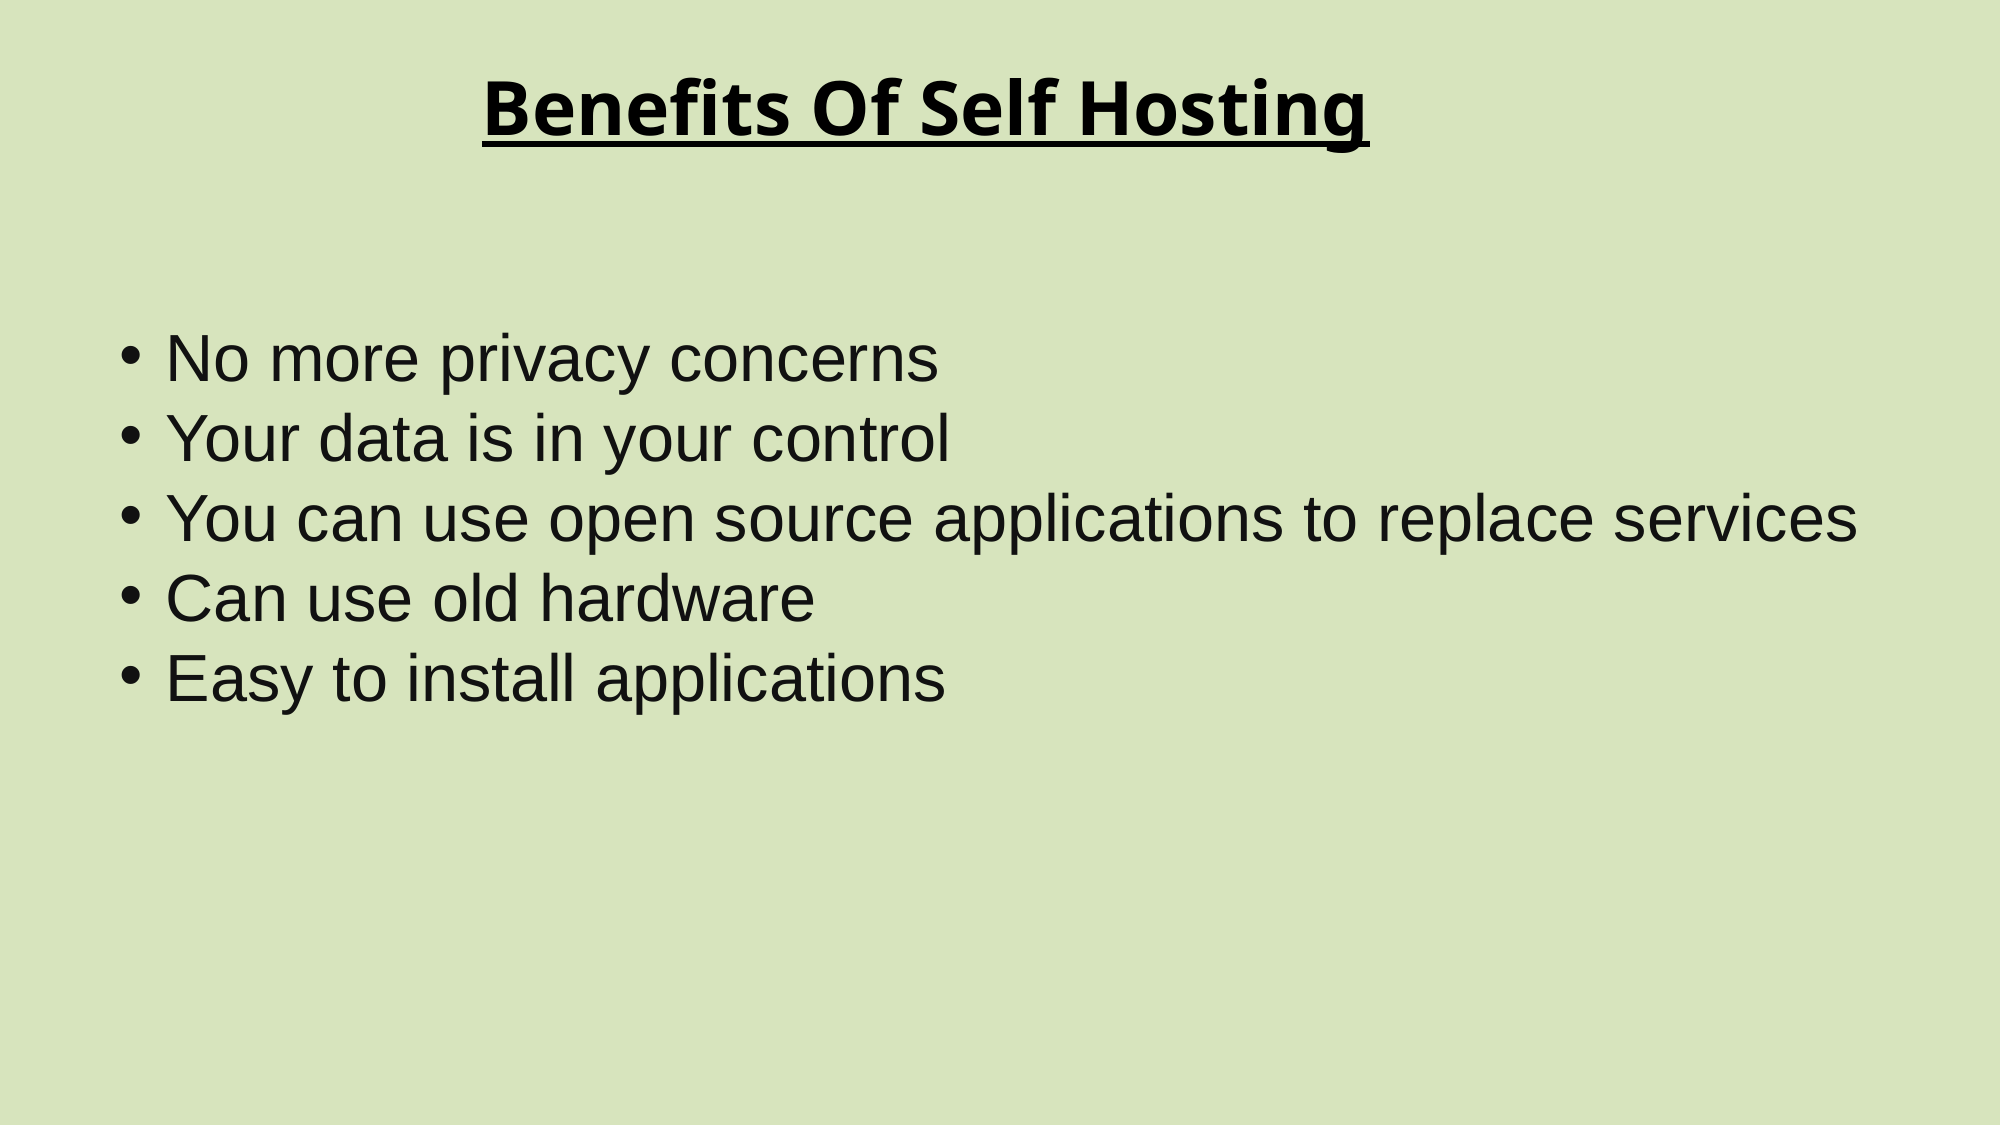

Benefits Of Self Hosting
No more privacy concerns
Your data is in your control
You can use open source applications to replace services
Can use old hardware
Easy to install applications